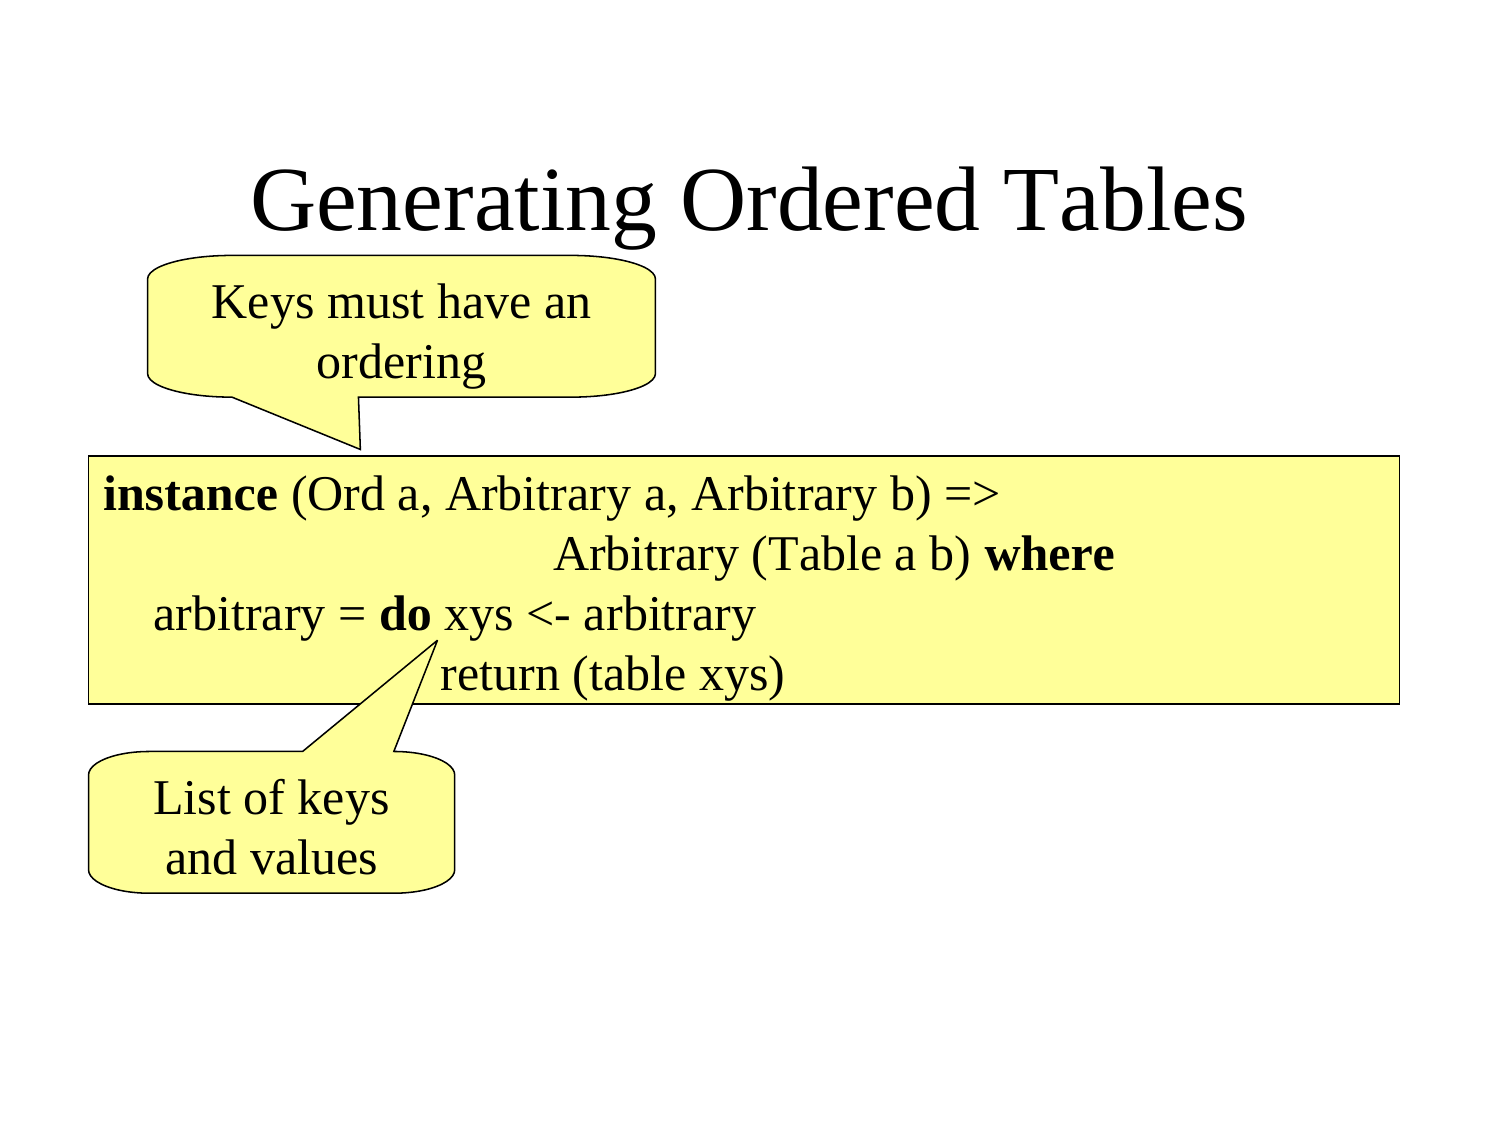

# Generating Ordered Tables
Keys must have an ordering
instance (Ord a, Arbitrary a, Arbitrary b) =>
			Arbitrary (Table a b) where
 arbitrary = do xys <- arbitrary
		 return (table xys)
List of keys and values